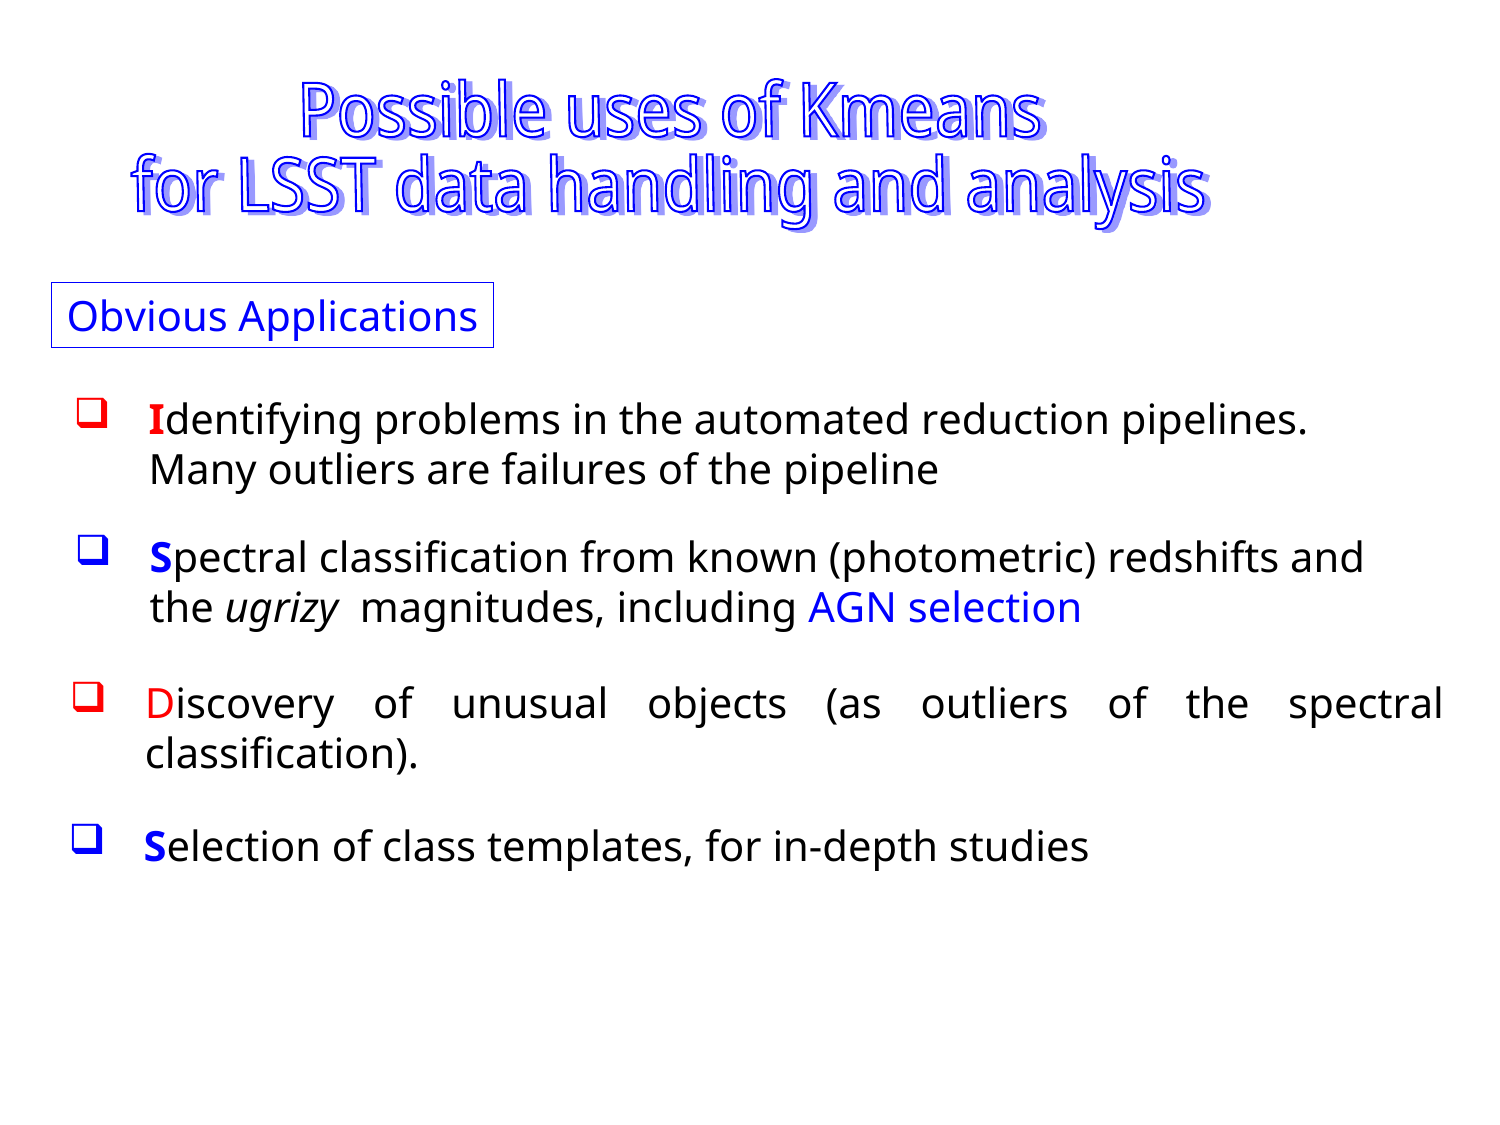

Possible uses of Kmeans
for LSST data handling and analysis
Obvious Applications
Identifying problems in the automated reduction pipelines. Many outliers are failures of the pipeline
Spectral classification from known (photometric) redshifts and the ugrizy magnitudes, including AGN selection
Discovery of unusual objects (as outliers of the spectral classification).
Selection of class templates, for in-depth studies